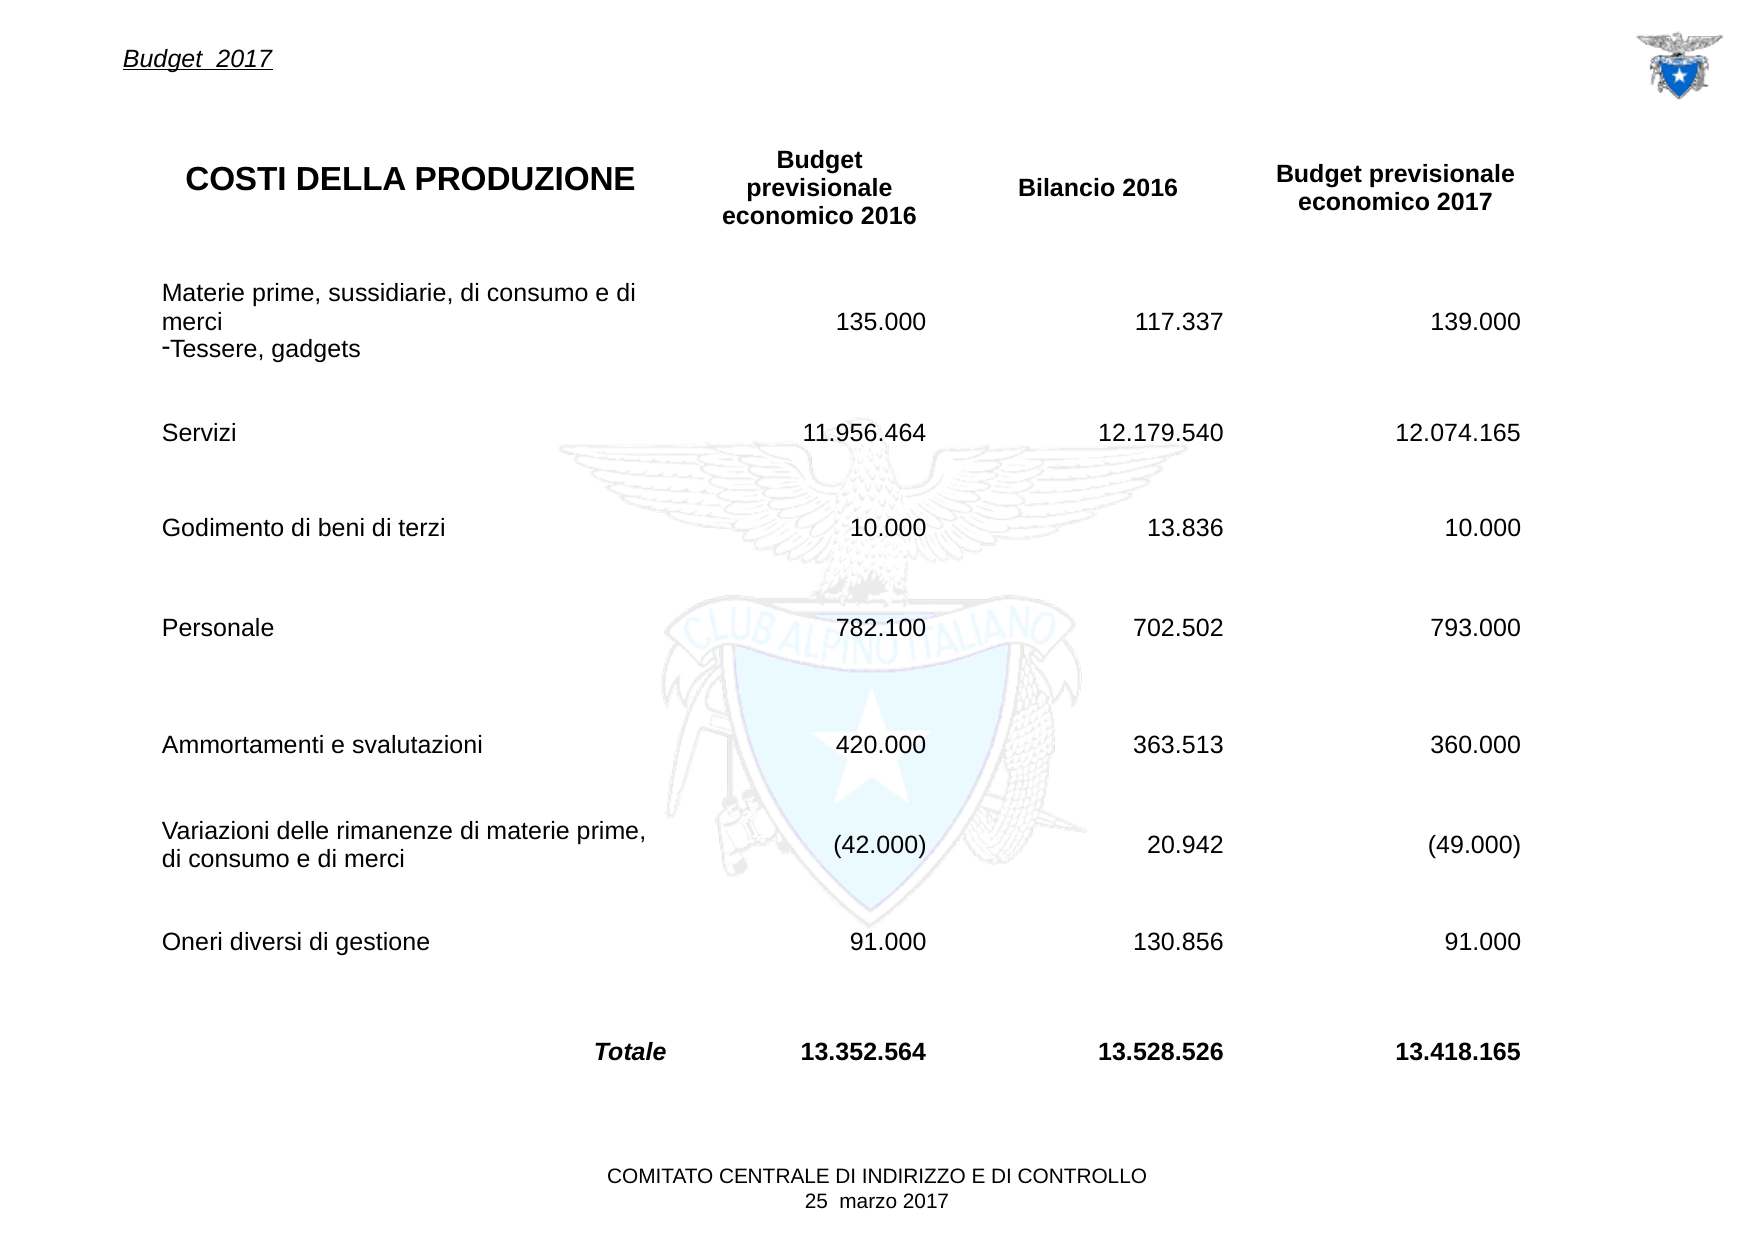

Budget 2017
| | Budget previsionale economico 2016 | Bilancio 2016 | Budget previsionale economico 2017 |
| --- | --- | --- | --- |
| Materie prime, sussidiarie, di consumo e di merci Tessere, gadgets | 135.000 | 117.337 | 139.000 |
| Servizi | 11.956.464 | 12.179.540 | 12.074.165 |
| Godimento di beni di terzi | 10.000 | 13.836 | 10.000 |
| Personale | 782.100 | 702.502 | 793.000 |
| Ammortamenti e svalutazioni | 420.000 | 363.513 | 360.000 |
| Variazioni delle rimanenze di materie prime, di consumo e di merci | (42.000) | 20.942 | (49.000) |
| Oneri diversi di gestione | 91.000 | 130.856 | 91.000 |
| Totale | 13.352.564 | 13.528.526 | 13.418.165 |
COSTI DELLA PRODUZIONE
COMITATO CENTRALE DI INDIRIZZO E DI CONTROLLO
25 marzo 2017